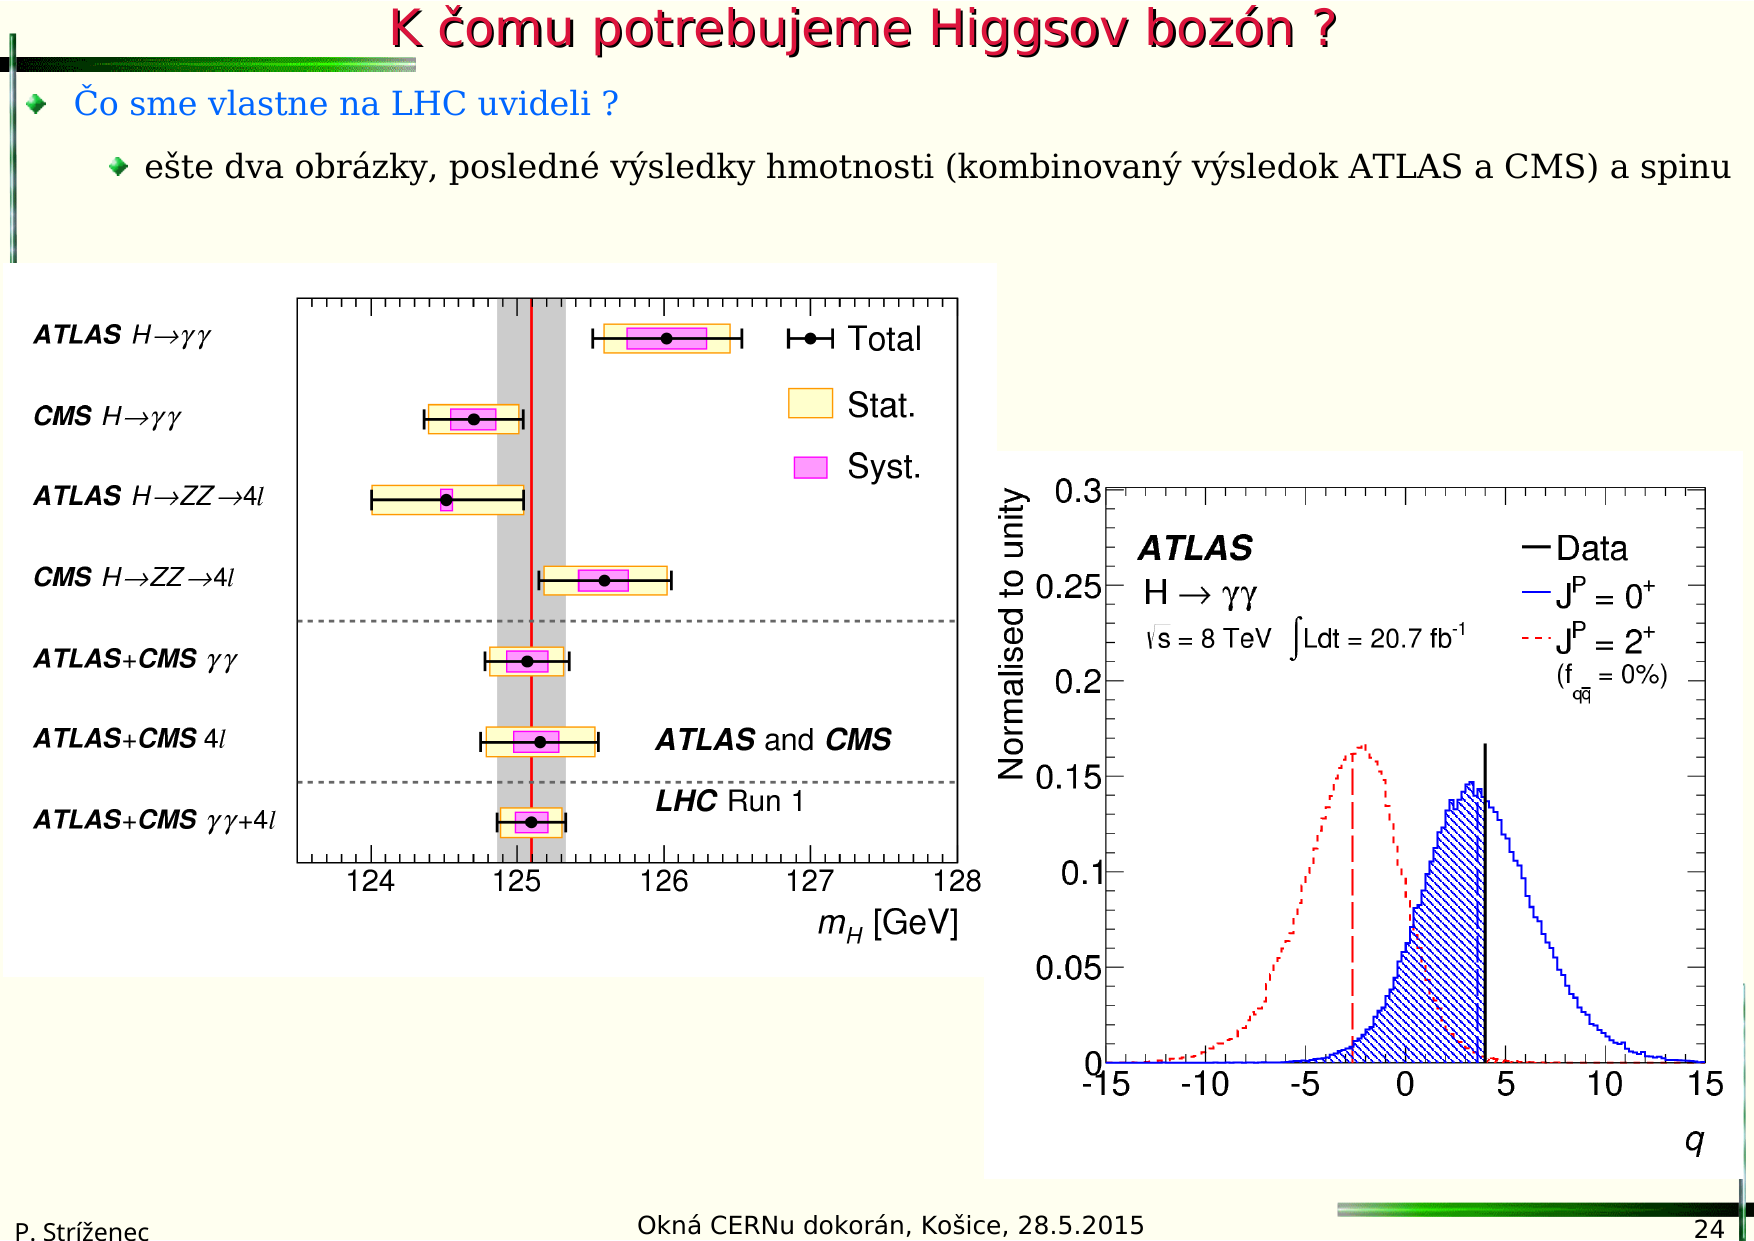

K čomu potrebujeme Higgsov bozón ?
# Čo sme vlastne na LHC uvideli ?
ešte dva obrázky, posledné výsledky hmotnosti (kombinovaný výsledok ATLAS a CMS) a spinu
Okná CERNu dokorán, Košice, 28.5.2015
P. Stríženec